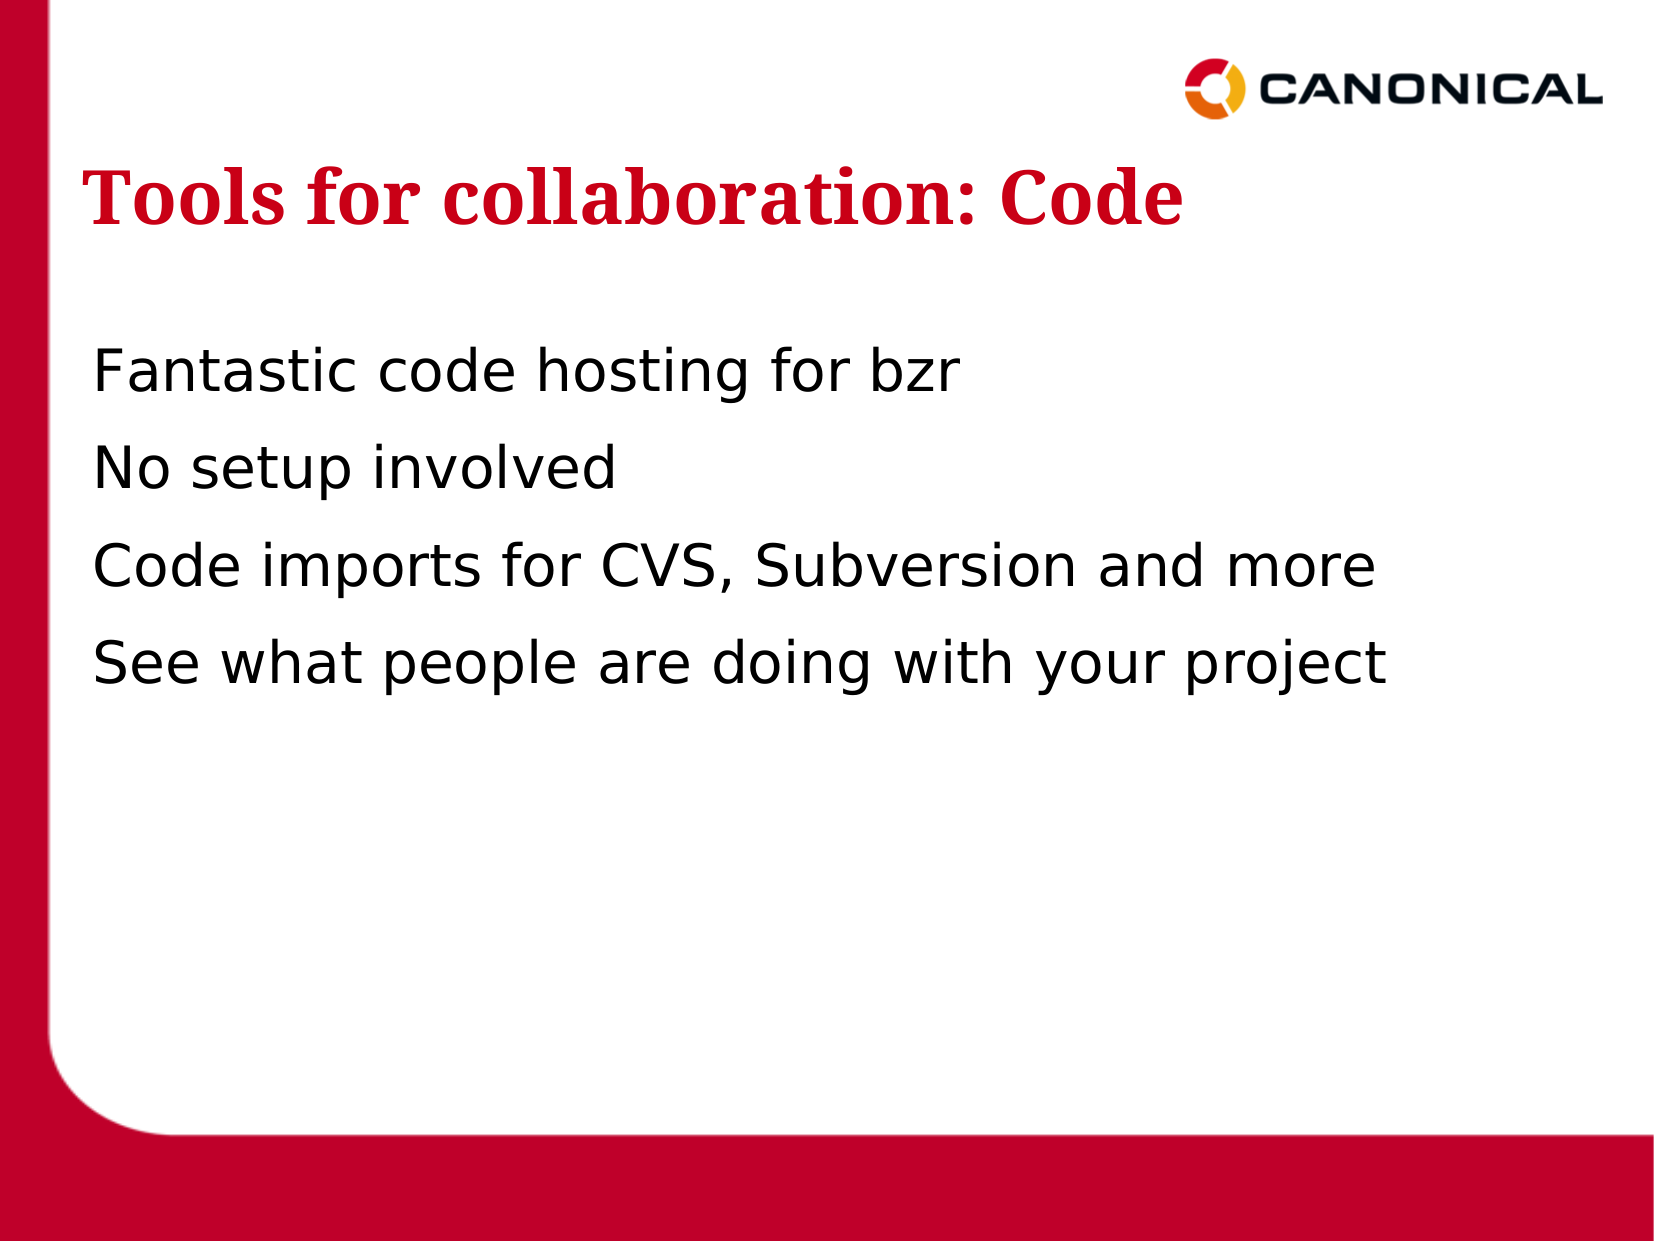

# Tools for collaboration: Code
Fantastic code hosting for bzr
No setup involved
Code imports for CVS, Subversion and more
See what people are doing with your project